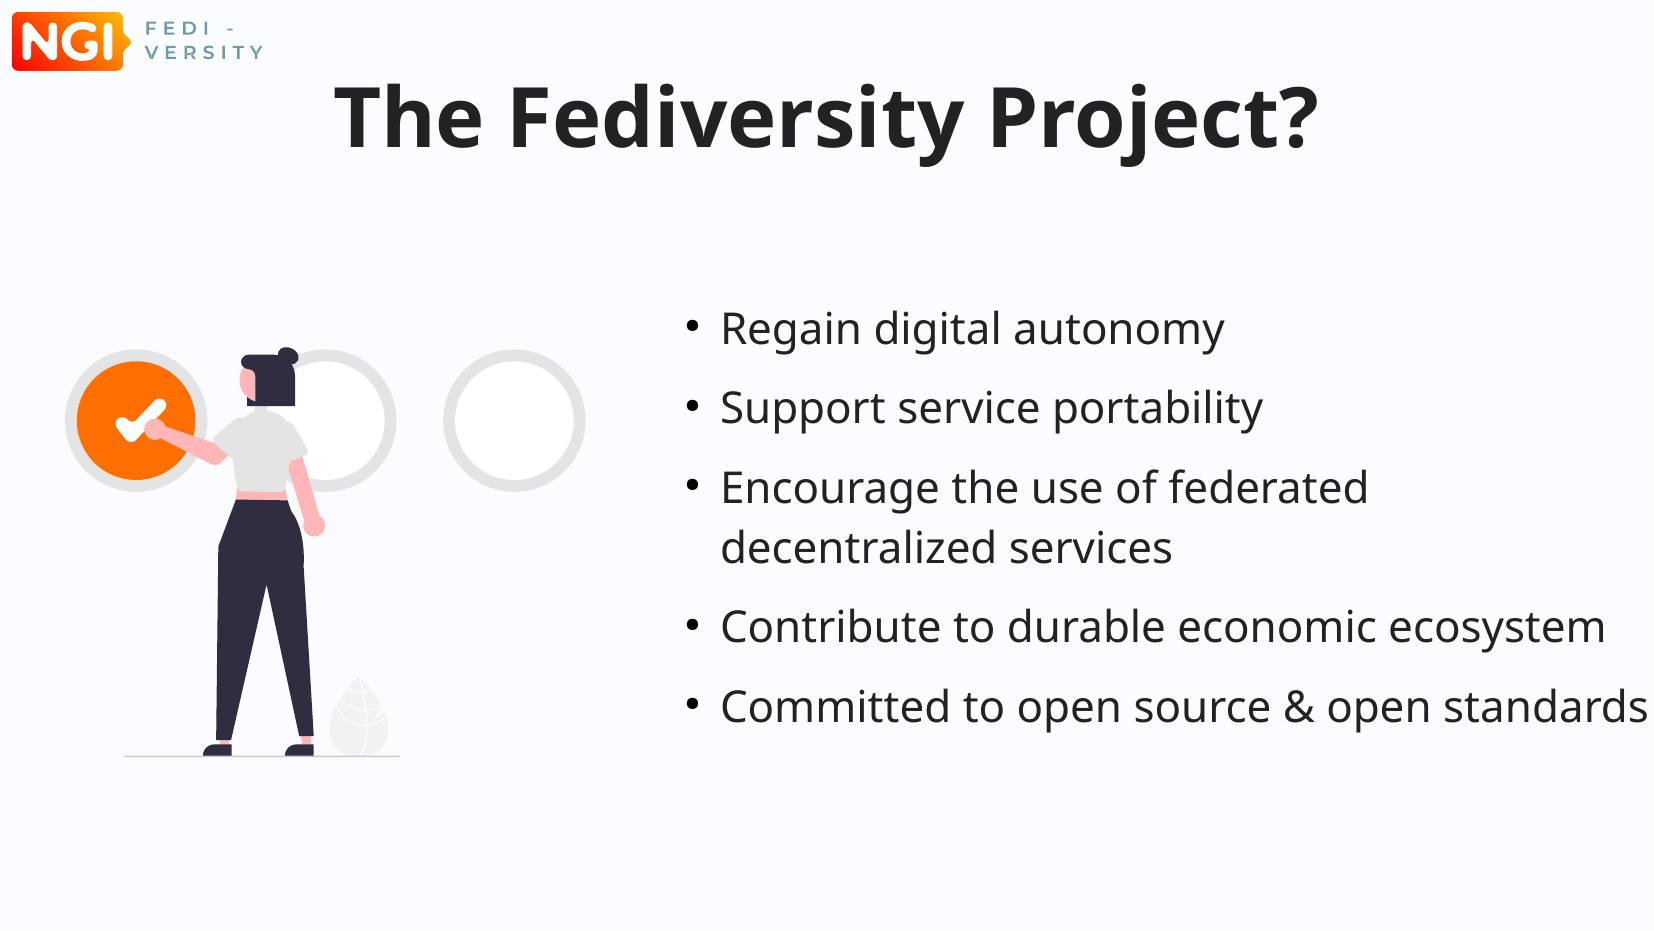

# The Fediversity Project?
Regain digital autonomy
Support service portability
Encourage the use of federated decentralized services
Contribute to durable economic ecosystem
Committed to open source & open standards